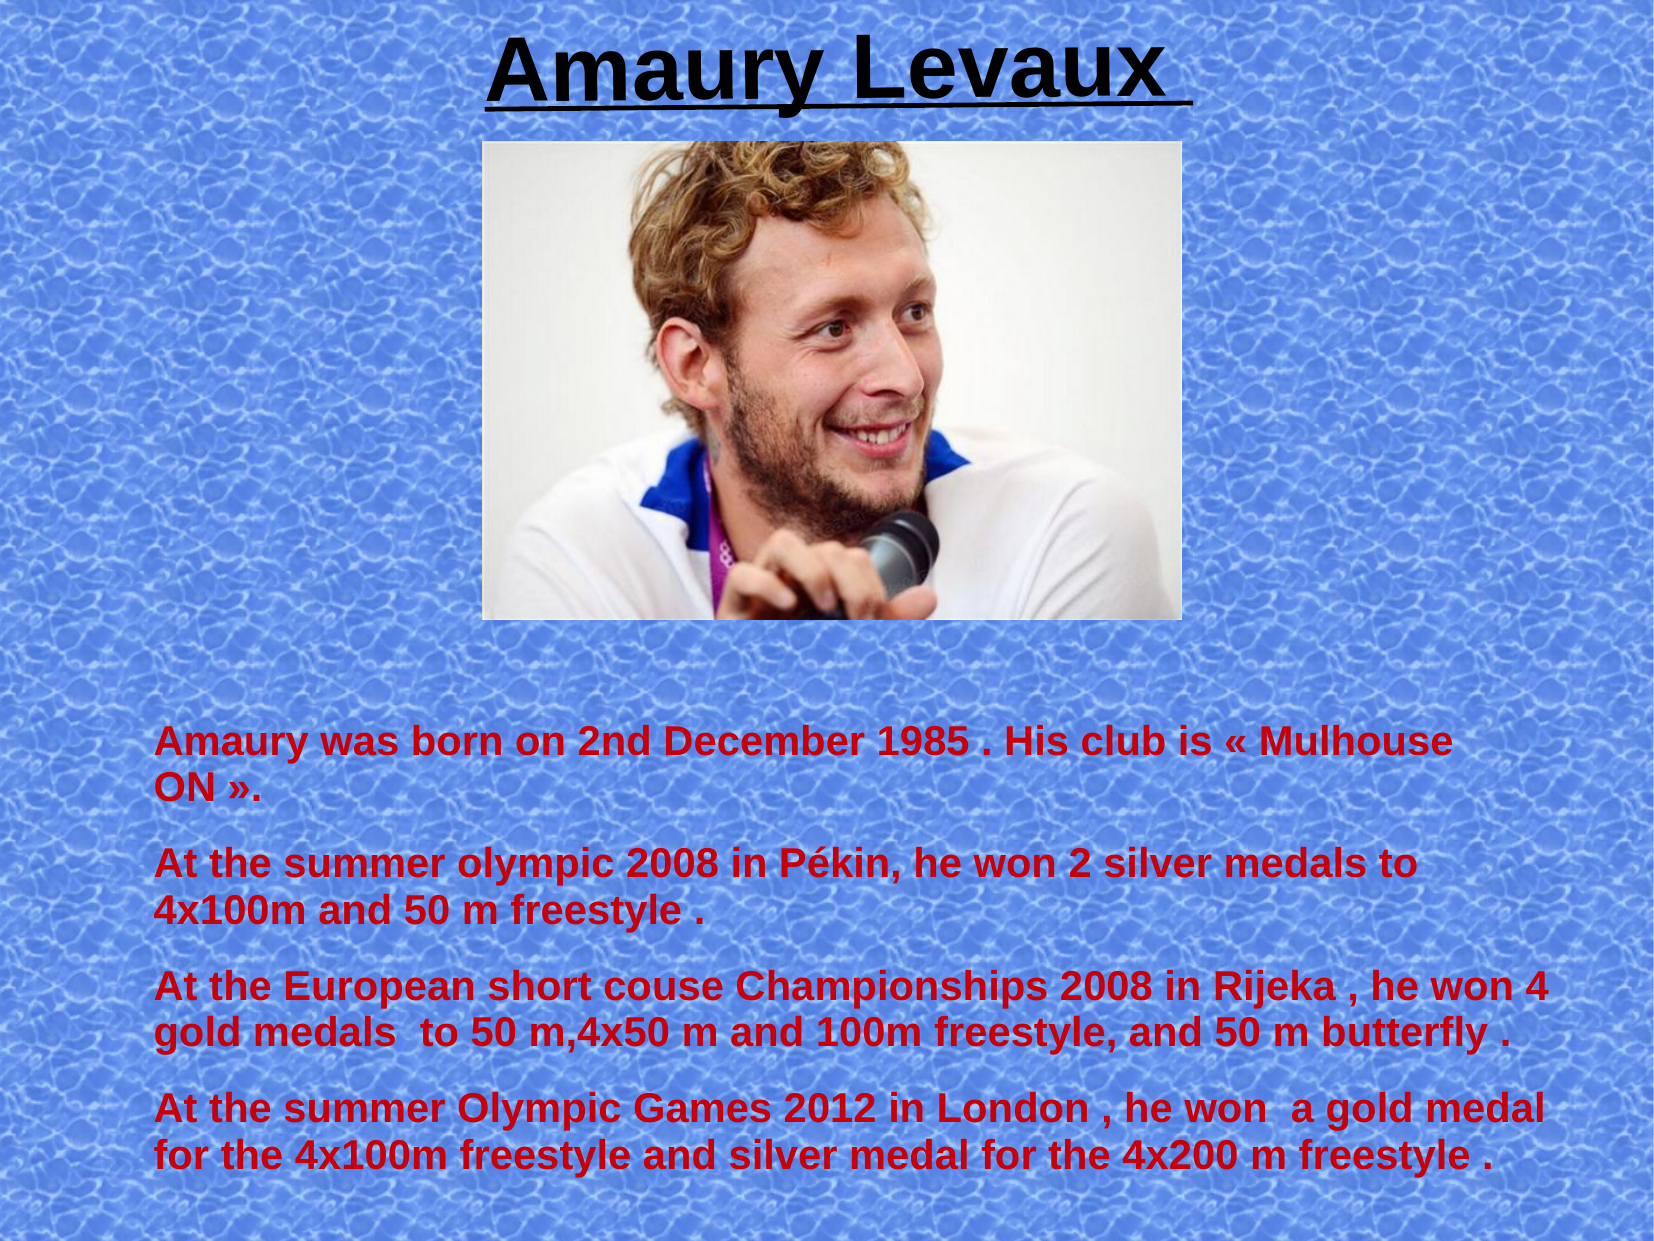

# Amaury Levaux
Amaury was born on 2nd December 1985 . His club is « Mulhouse ON ».
At the summer olympic 2008 in Pékin, he won 2 silver medals to 4x100m and 50 m freestyle .
At the European short couse Championships 2008 in Rijeka , he won 4 gold medals to 50 m,4x50 m and 100m freestyle, and 50 m butterfly .
At the summer Olympic Games 2012 in London , he won a gold medal for the 4x100m freestyle and silver medal for the 4x200 m freestyle .